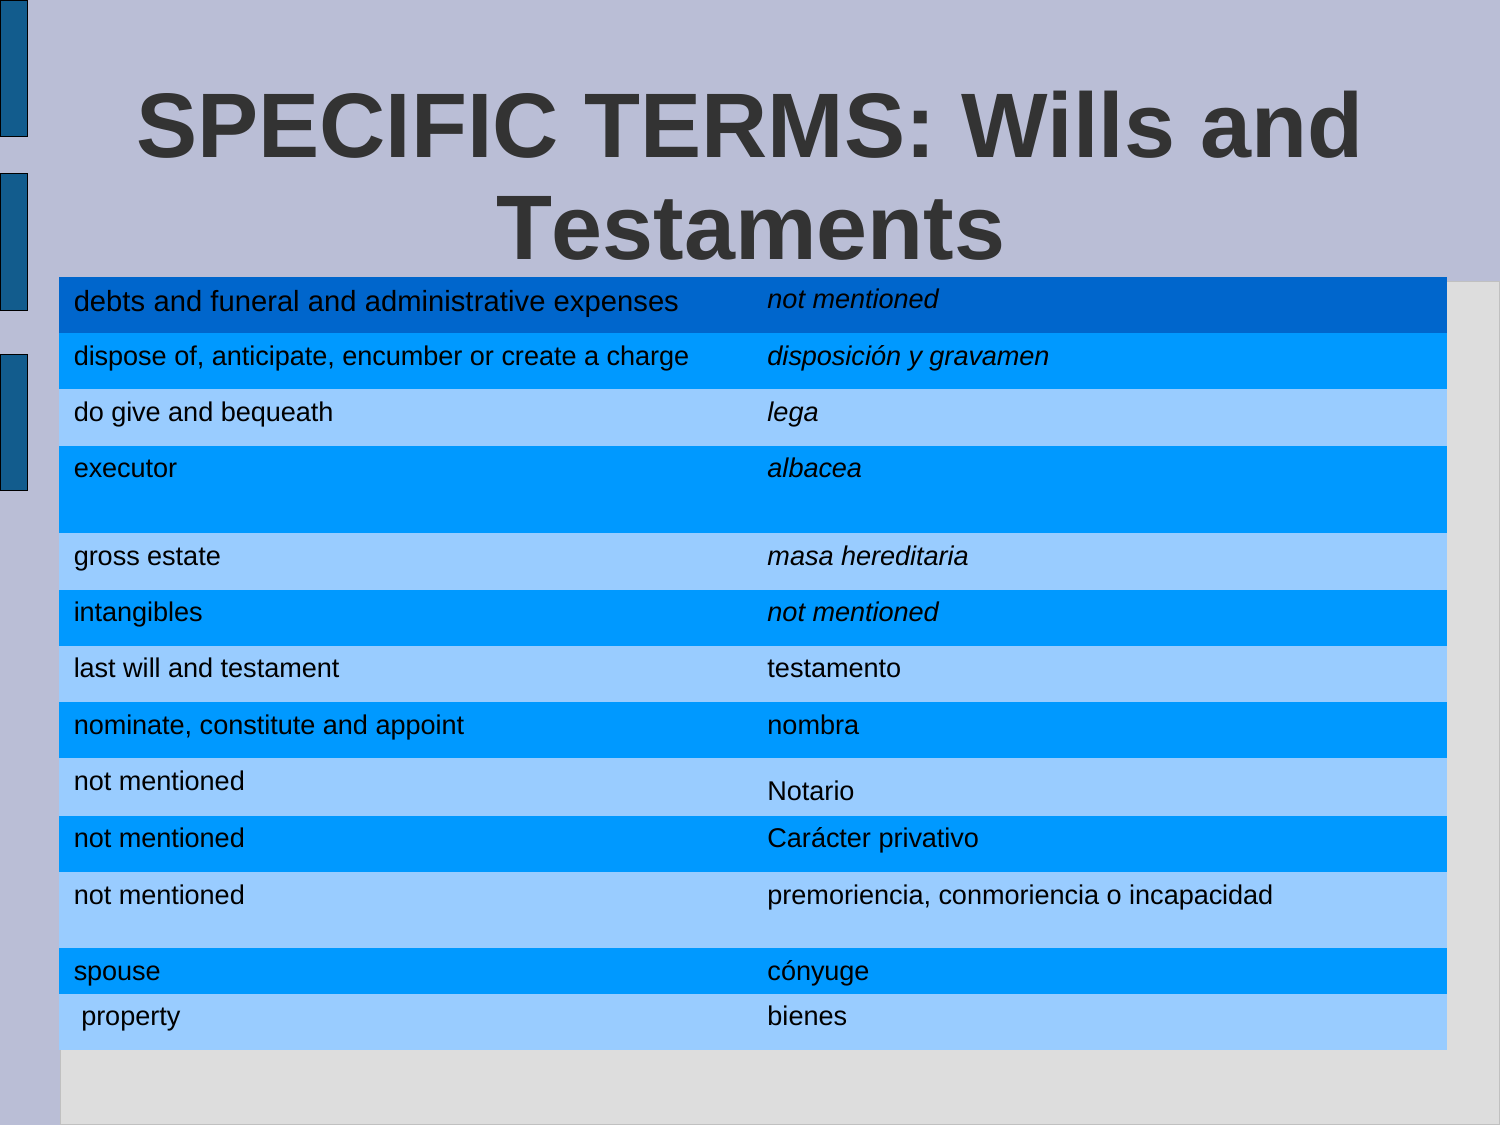

# SPECIFIC TERMS: Wills and Testaments
| debts and funeral and administrative expenses | not mentioned |
| --- | --- |
| dispose of, anticipate, encumber or create a charge | disposición y gravamen |
| do give and bequeath | lega |
| executor | albacea |
| gross estate | masa hereditaria |
| intangibles | not mentioned |
| last will and testament | testamento |
| nominate, constitute and appoint | nombra |
| not mentioned | Notario |
| not mentioned | Carácter privativo |
| not mentioned | premoriencia, conmoriencia o incapacidad |
| spouse | cónyuge |
| property | bienes |